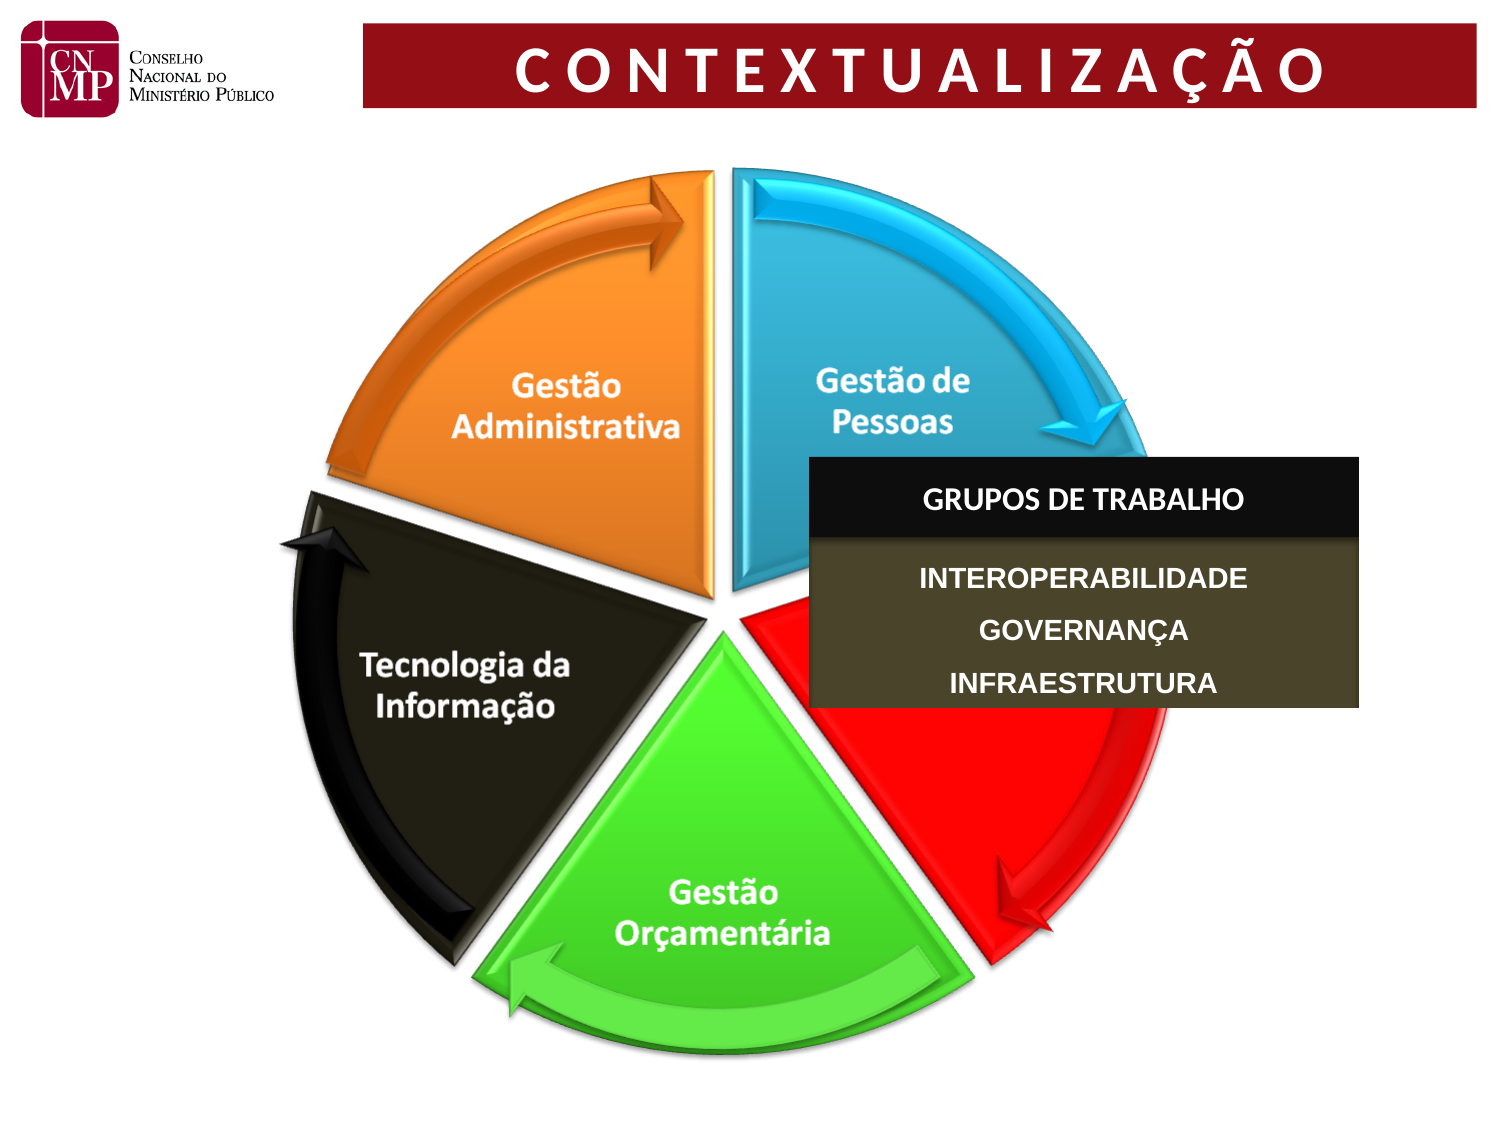

C O N T E X T U A L I Z A Ç Ã O
GRUPOS DE TRABALHO
INTEROPERABILIDADE
GOVERNANÇA
INFRAESTRUTURA